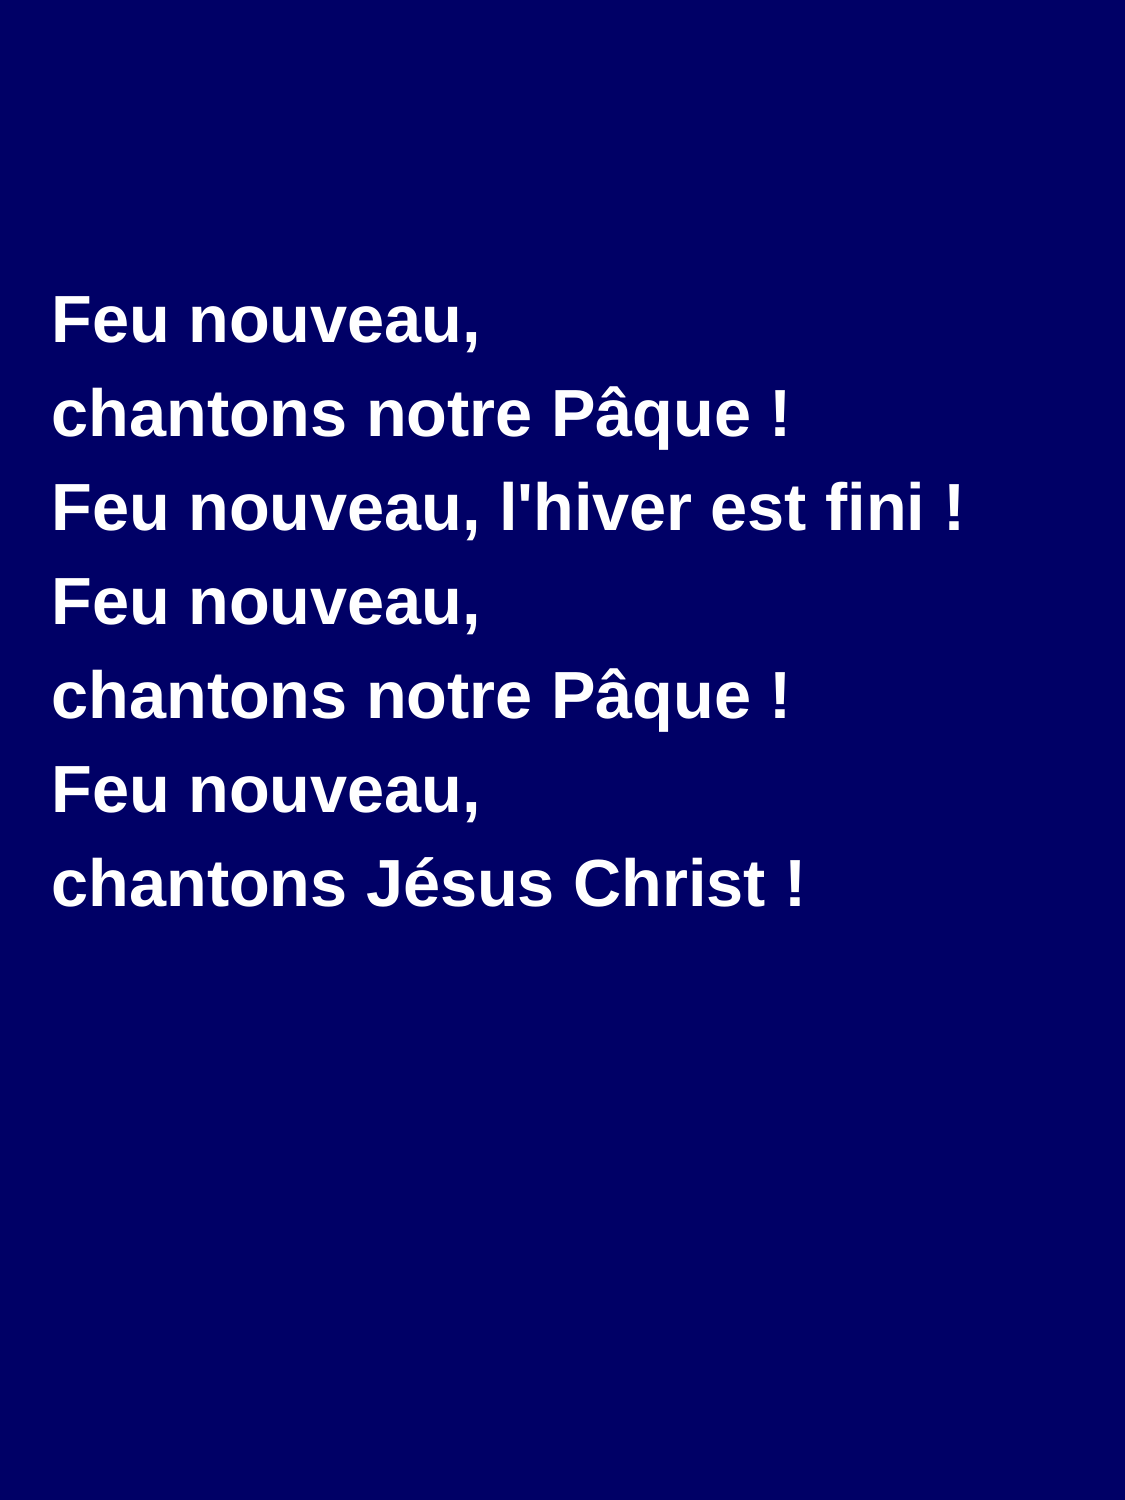

Feu nouveau,
chantons notre Pâque !
Feu nouveau, l'hiver est fini !
Feu nouveau,
chantons notre Pâque !
Feu nouveau,
chantons Jésus Christ !